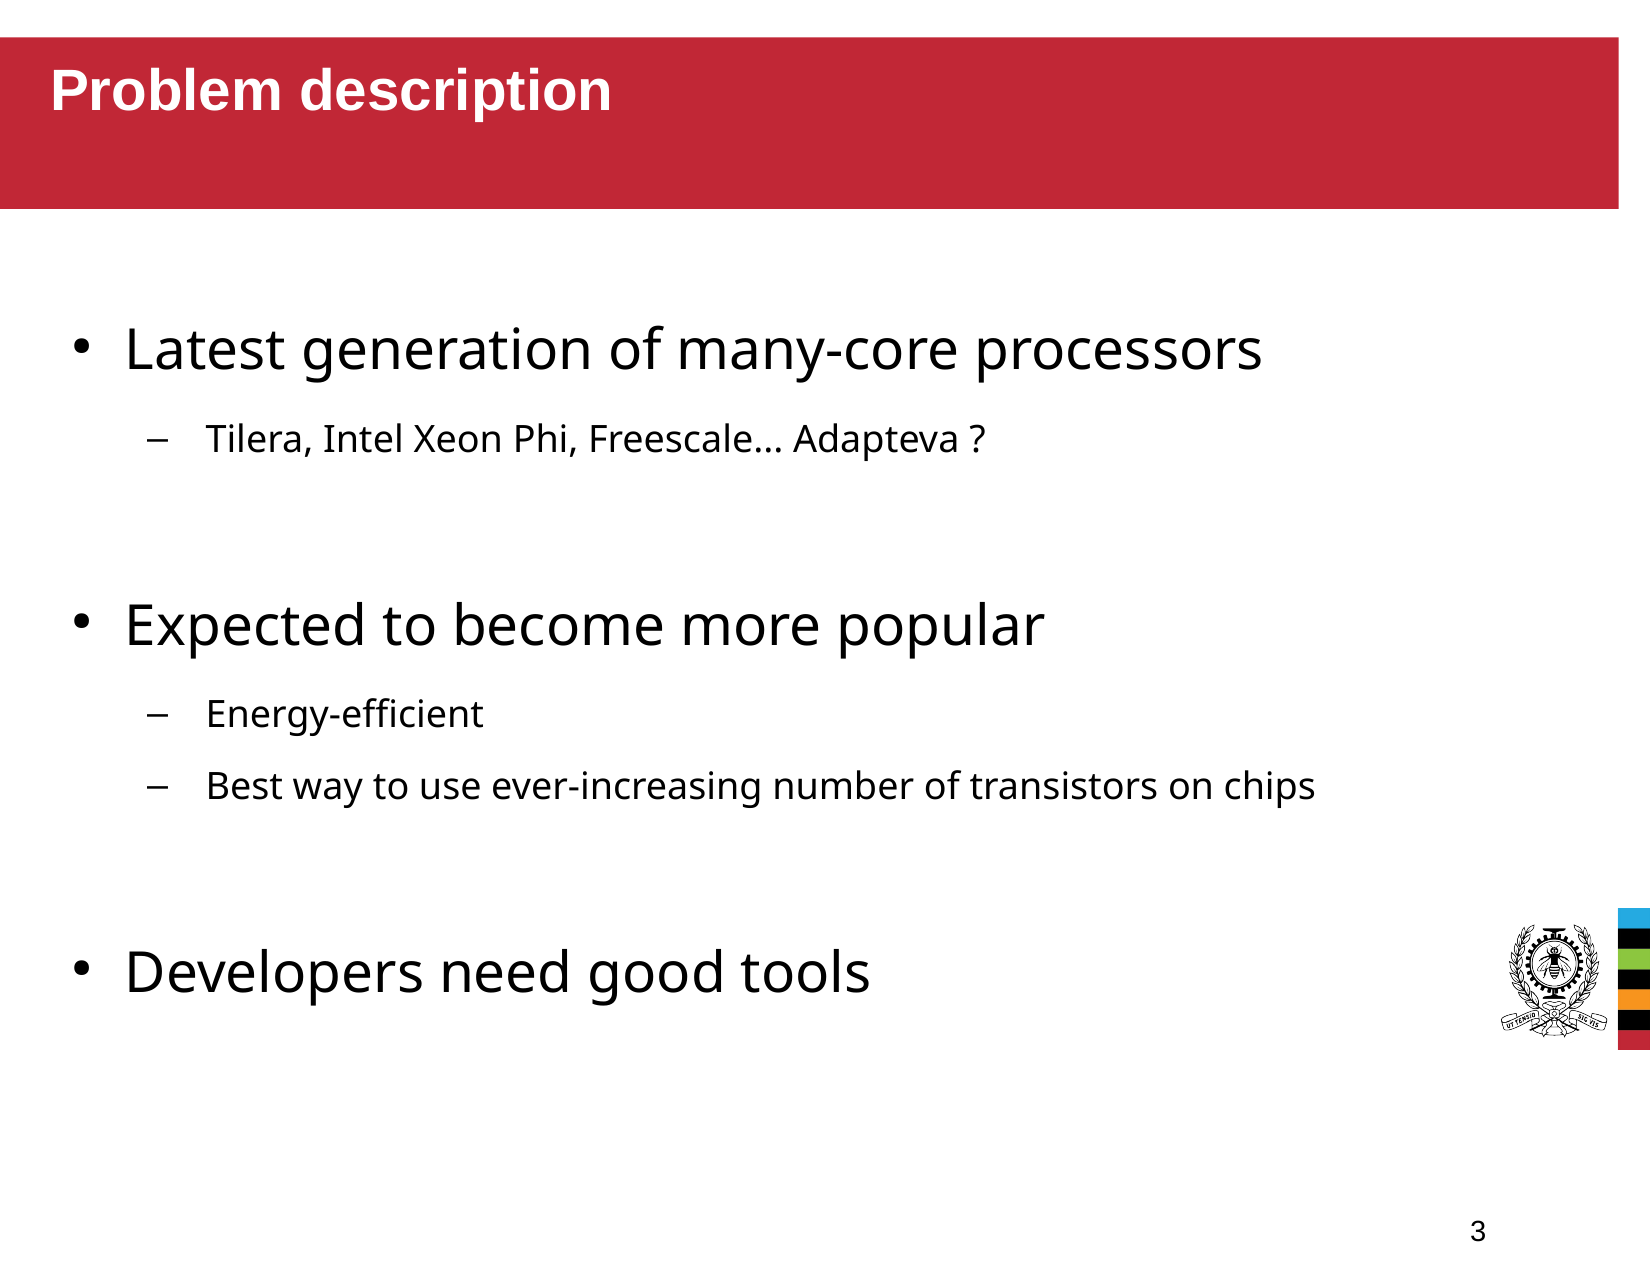

Problem description
# Latest generation of many-core processors
Tilera, Intel Xeon Phi, Freescale... Adapteva ?
Expected to become more popular
Energy-efficient
Best way to use ever-increasing number of transistors on chips
Developers need good tools